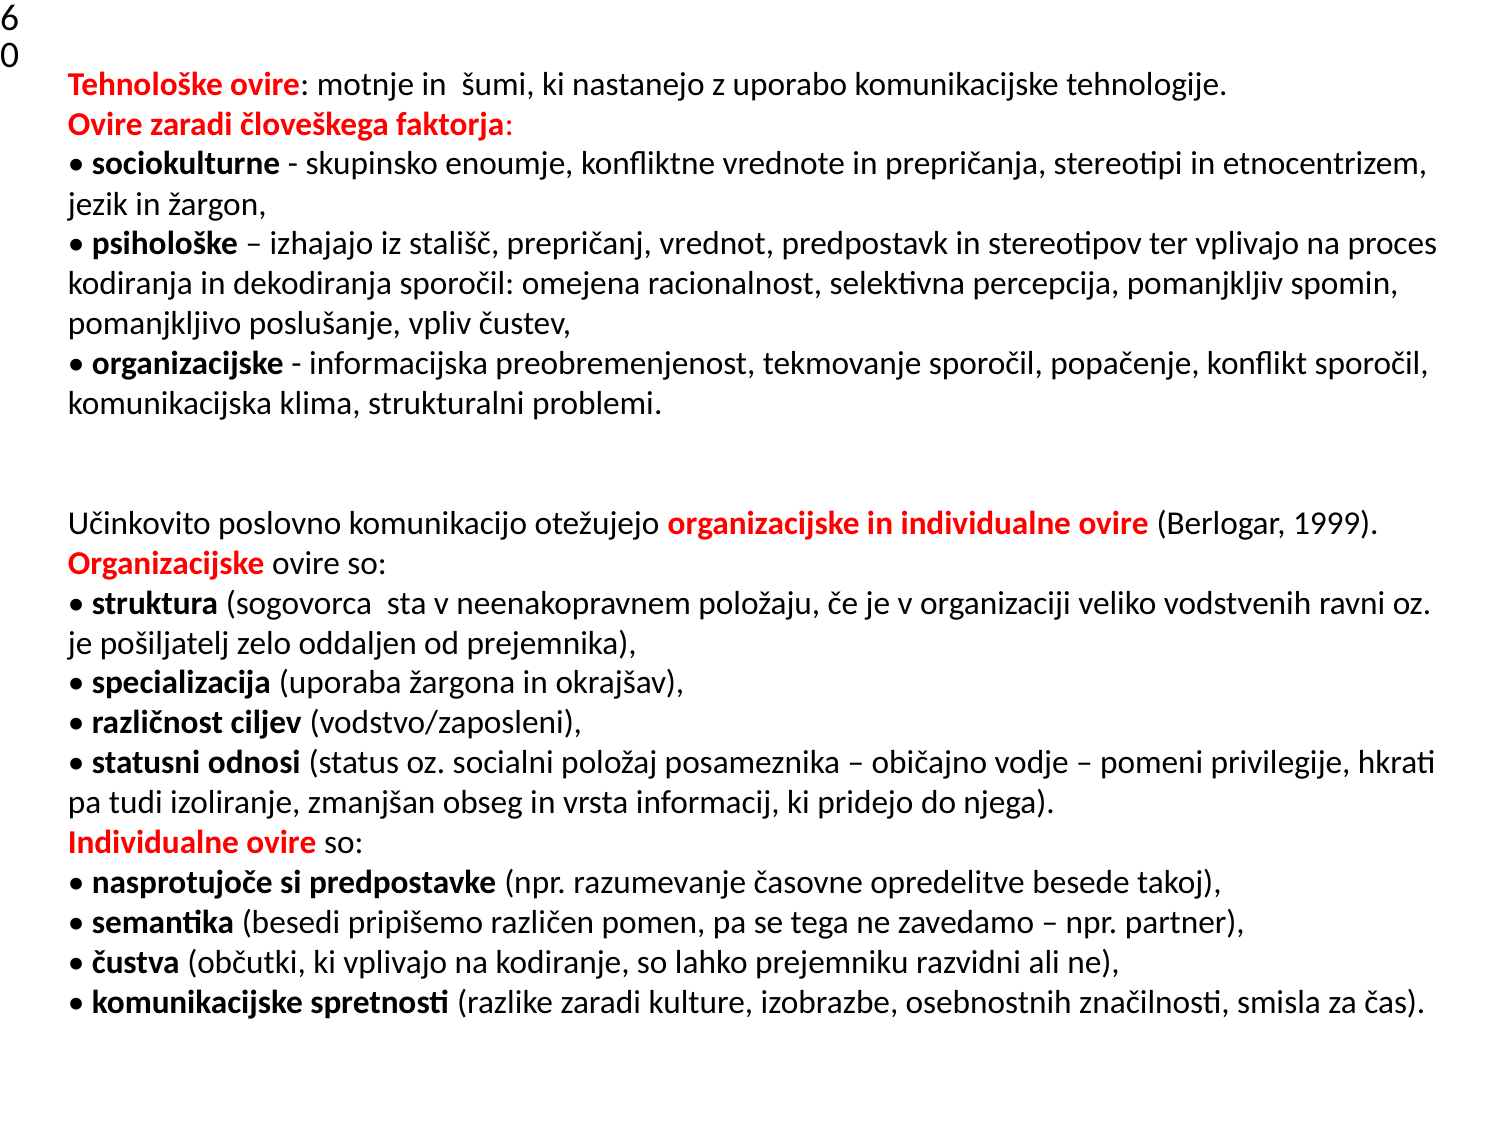

Tehnološke ovire: motnje in šumi, ki nastanejo z uporabo komunikacijske tehnologije.
Ovire zaradi človeškega faktorja:
• sociokulturne - skupinsko enoumje, konfliktne vrednote in prepričanja, stereotipi in etnocentrizem, jezik in žargon,
• psihološke – izhajajo iz stališč, prepričanj, vrednot, predpostavk in stereotipov ter vplivajo na proces kodiranja in dekodiranja sporočil: omejena racionalnost, selektivna percepcija, pomanjkljiv spomin, pomanjkljivo poslušanje, vpliv čustev,
• organizacijske - informacijska preobremenjenost, tekmovanje sporočil, popačenje, konflikt sporočil, komunikacijska klima, strukturalni problemi.
Učinkovito poslovno komunikacijo otežujejo organizacijske in individualne ovire (Berlogar, 1999).
Organizacijske ovire so:
• struktura (sogovorca sta v neenakopravnem položaju, če je v organizaciji veliko vodstvenih ravni oz. je pošiljatelj zelo oddaljen od prejemnika),
• specializacija (uporaba žargona in okrajšav),
• različnost ciljev (vodstvo/zaposleni),
• statusni odnosi (status oz. socialni položaj posameznika – običajno vodje – pomeni privilegije, hkrati pa tudi izoliranje, zmanjšan obseg in vrsta informacij, ki pridejo do njega).
Individualne ovire so:
• nasprotujoče si predpostavke (npr. razumevanje časovne opredelitve besede takoj),
• semantika (besedi pripišemo različen pomen, pa se tega ne zavedamo – npr. partner),
• čustva (občutki, ki vplivajo na kodiranje, so lahko prejemniku razvidni ali ne),
• komunikacijske spretnosti (razlike zaradi kulture, izobrazbe, osebnostnih značilnosti, smisla za čas).